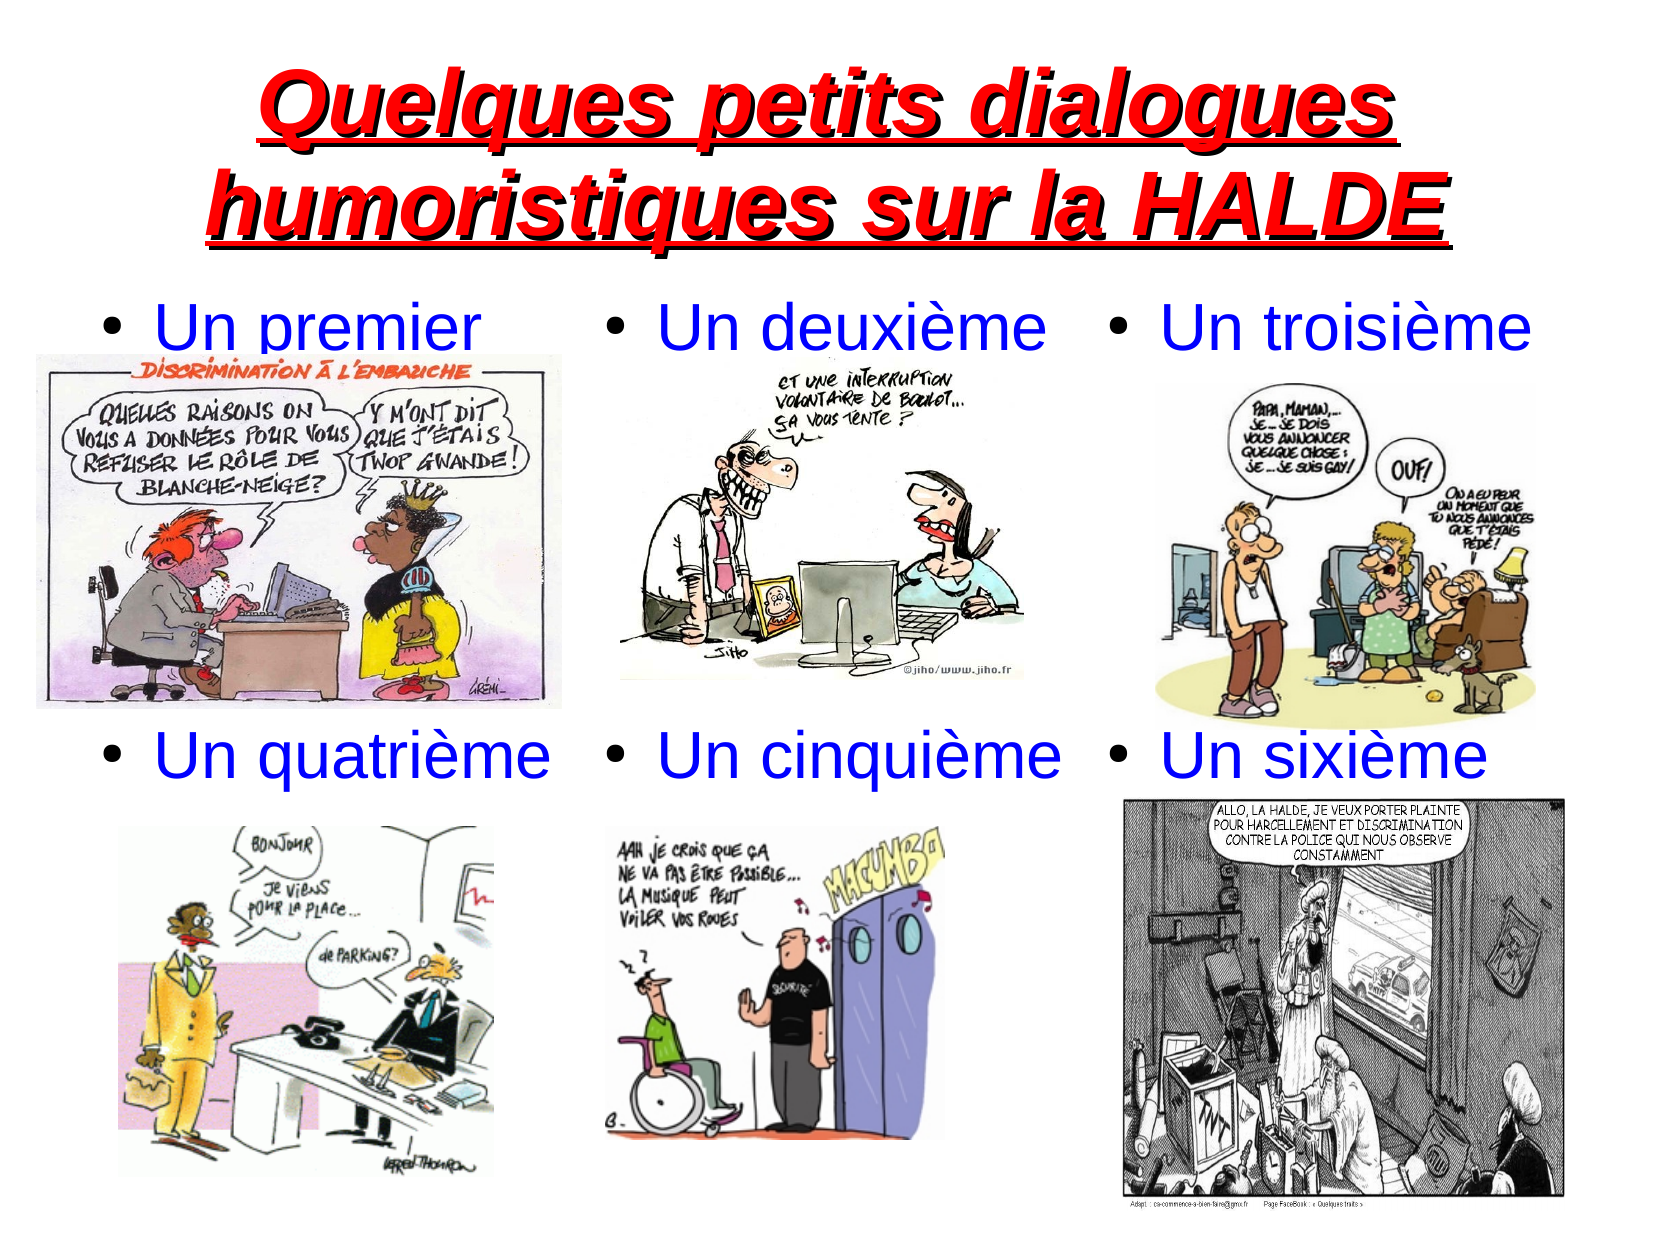

# Quelques petits dialogues humoristiques sur la HALDE
Un premier
Un deuxième
Un troisième
Un quatrième
Un cinquième
Un sixième